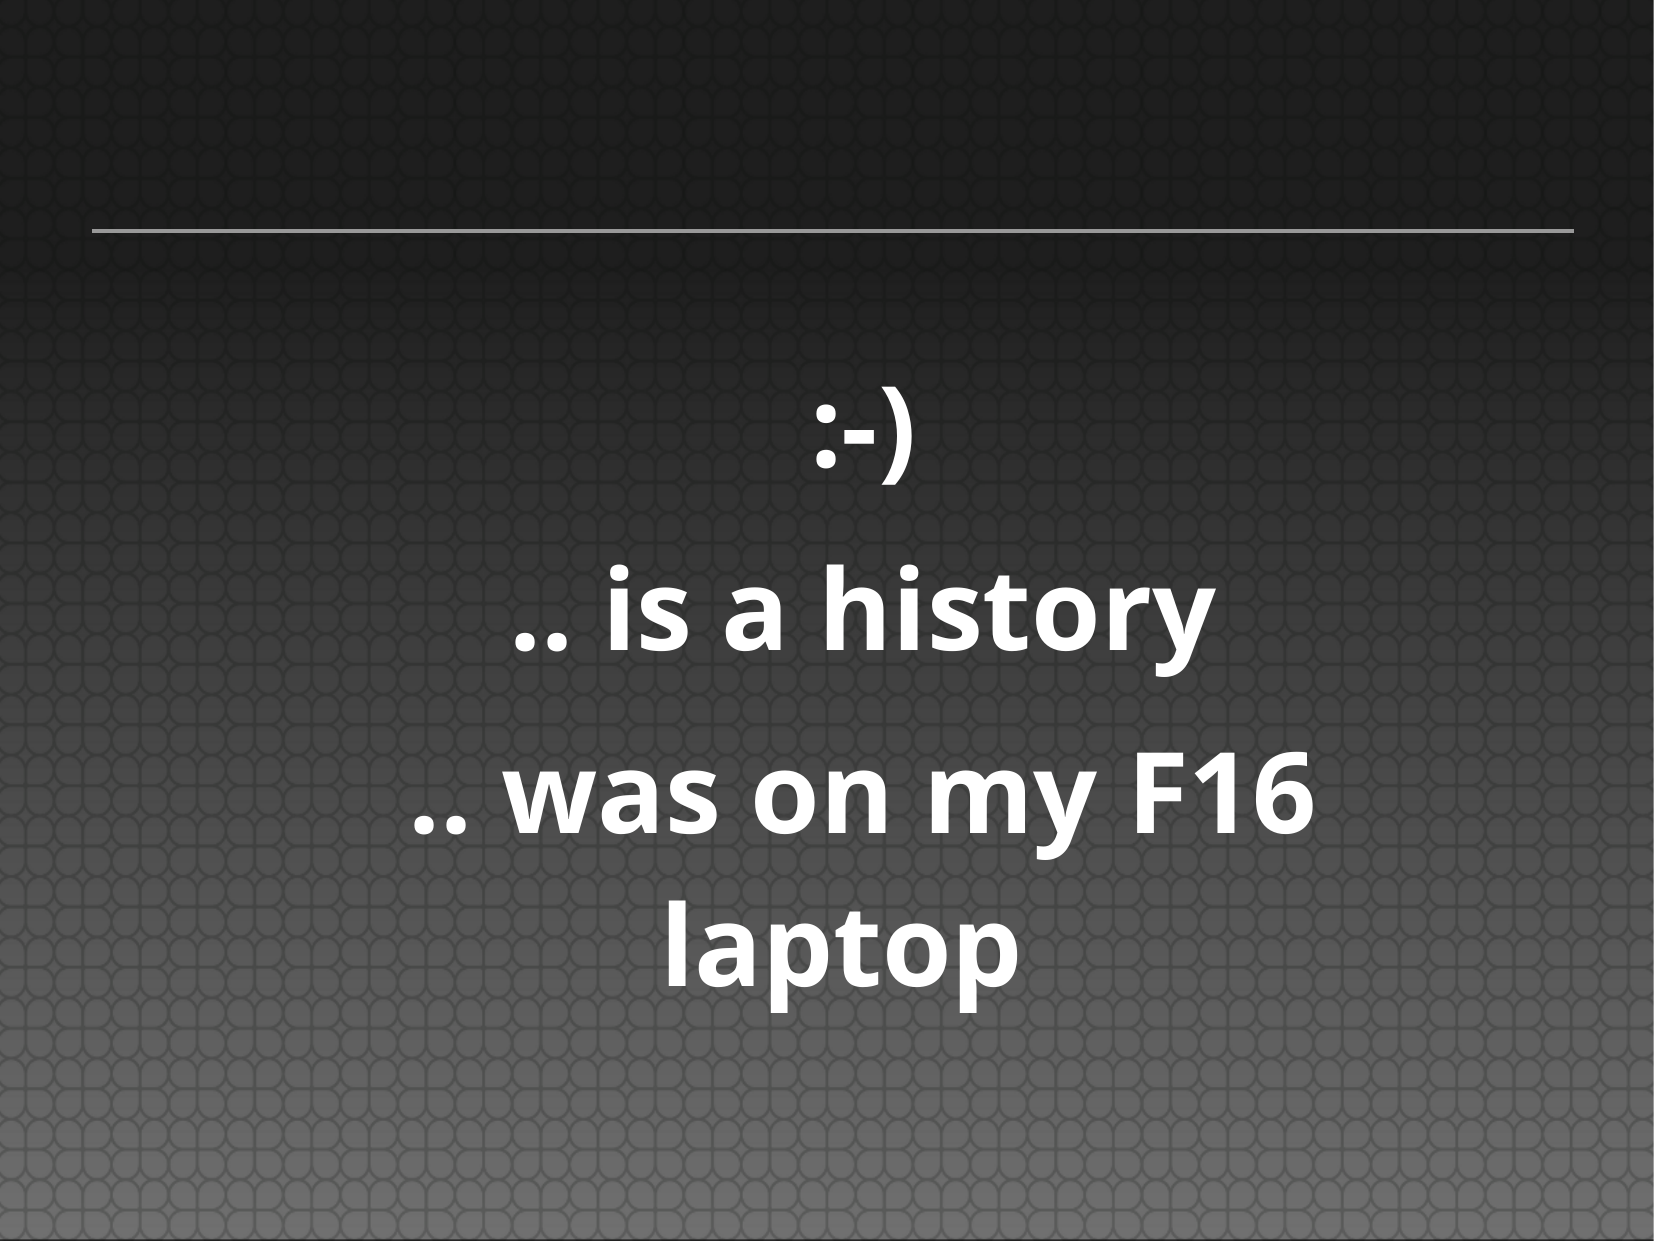

#
:-)
.. is a history
.. was on my F16 laptop